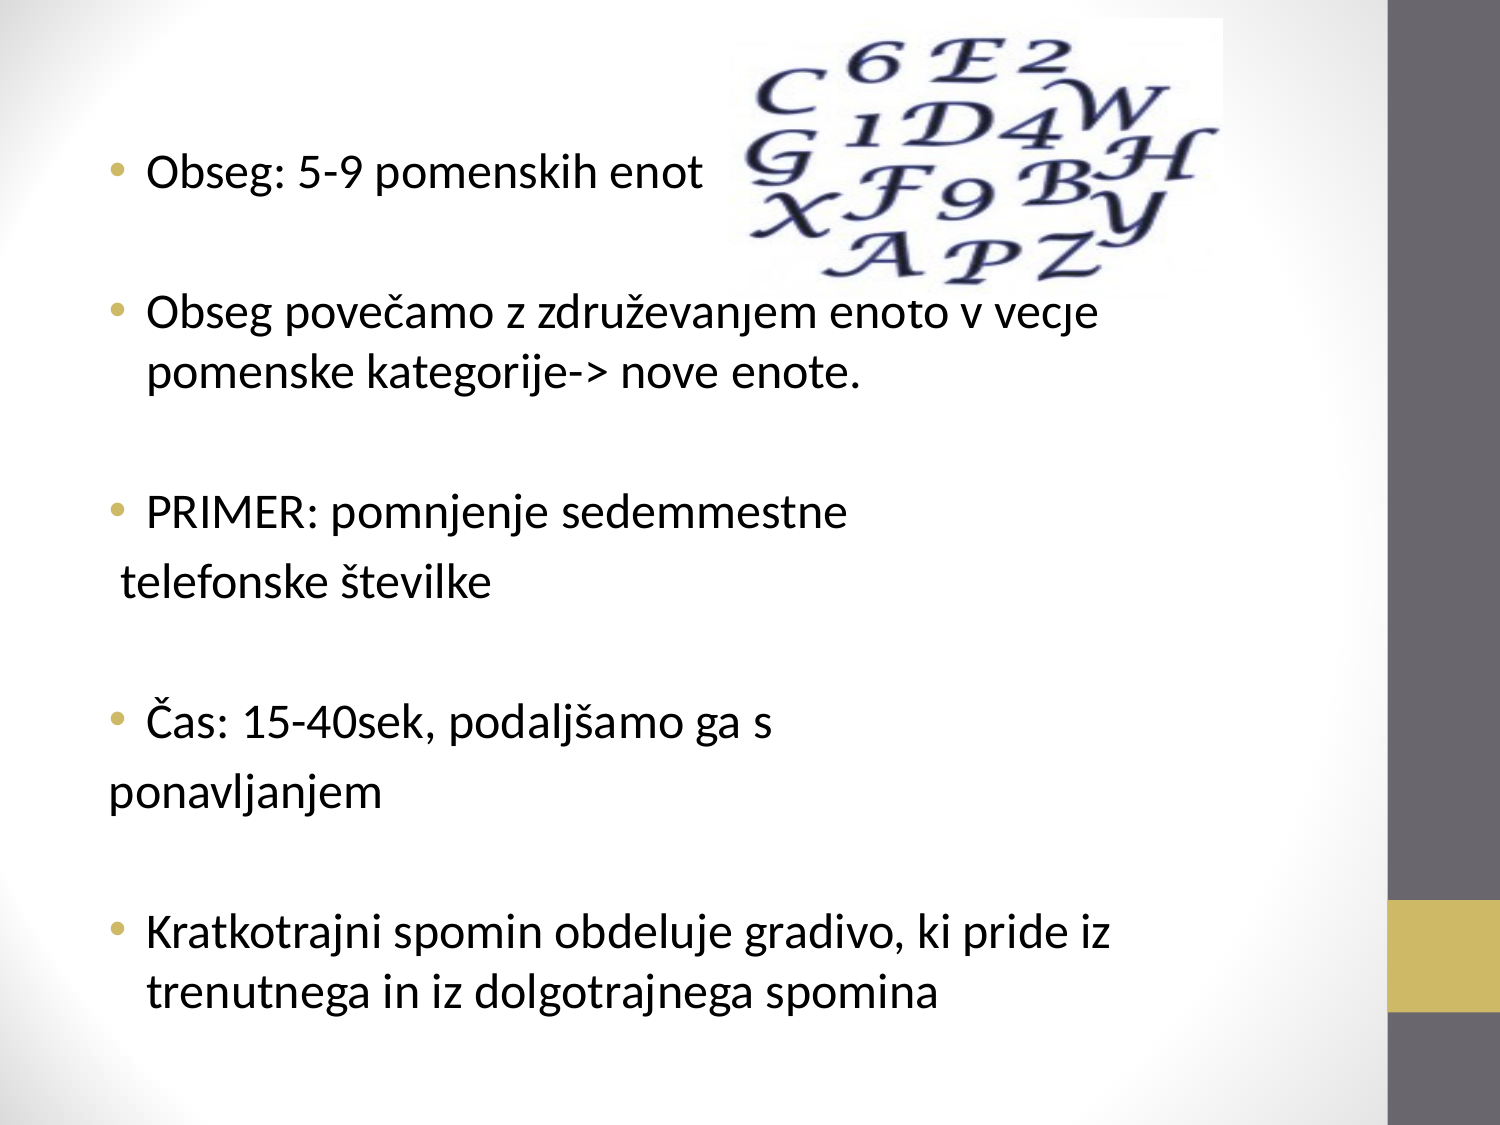

# Obseg: 5-9 pomenskih enot
Obseg povečamo z združevanjem enoto v večje pomenske kategorije-> nove enote.
PRIMER: pomnjenje sedemmestne
 telefonske številke
Čas: 15-40sek, podaljšamo ga s
ponavljanjem
Kratkotrajni spomin obdeluje gradivo, ki pride iz trenutnega in iz dolgotrajnega spomina